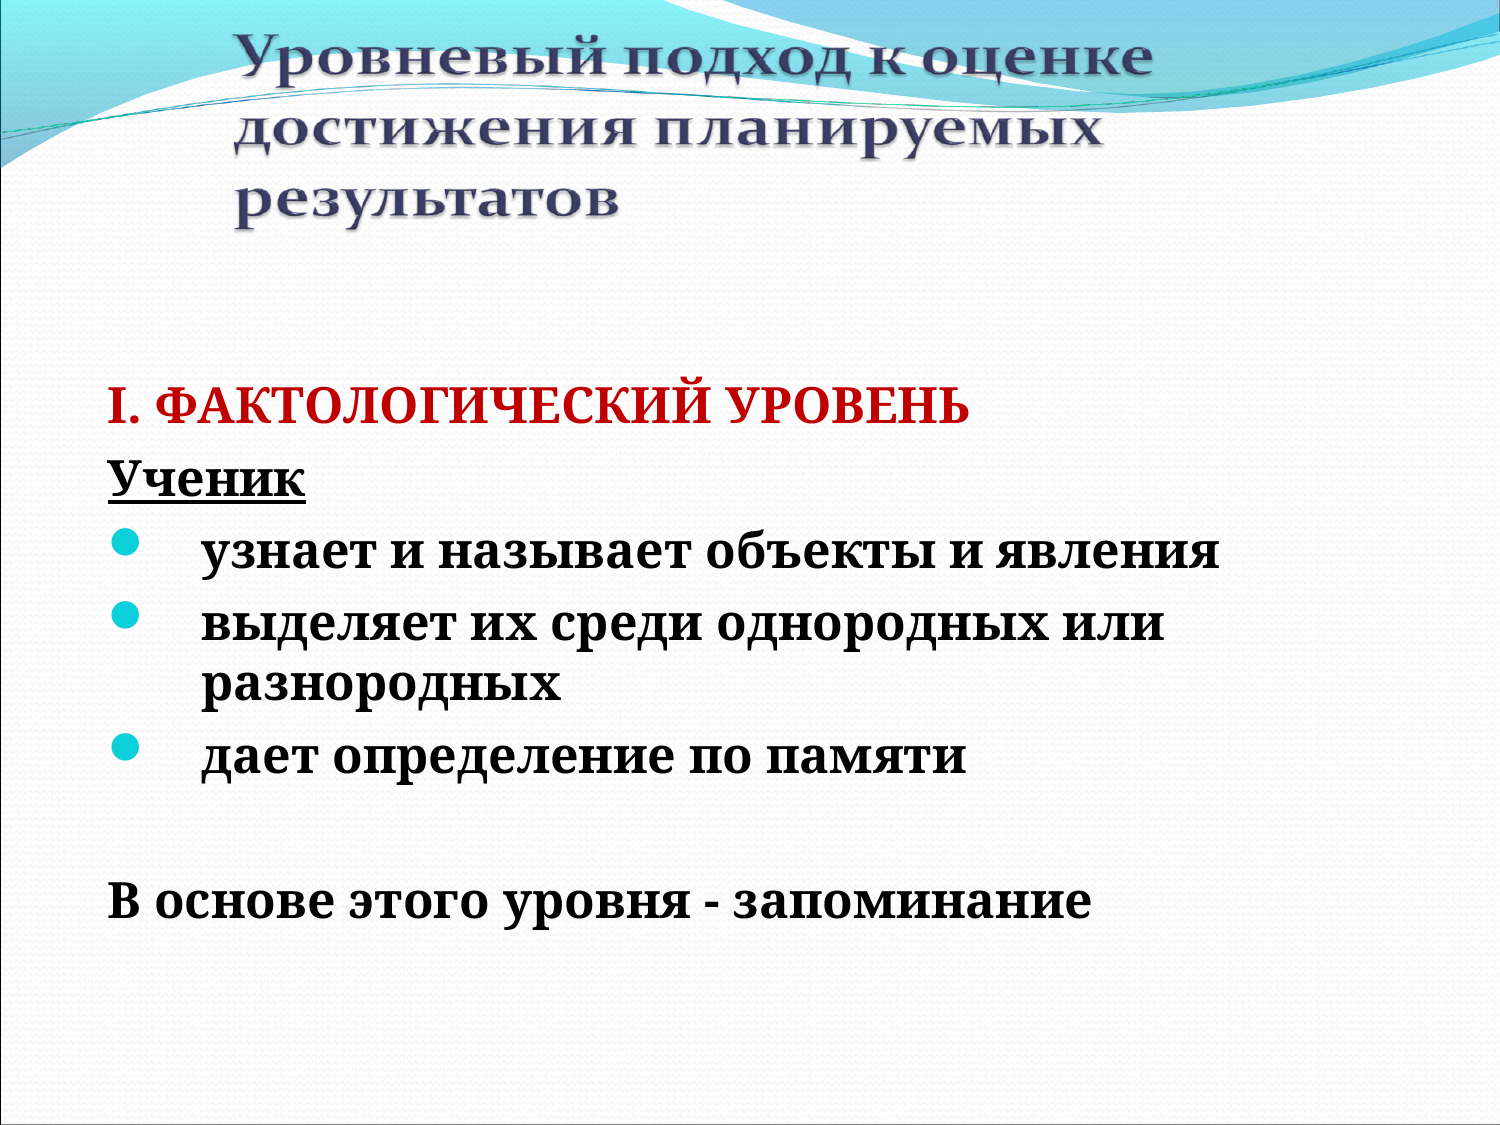

# I. ФАКТОЛОГИЧЕСКИЙ УРОВЕНЬ
Ученик
узнает и называет объекты и явления
выделяет их среди однородных или разнородных
дает определение по памяти
В основе этого уровня - запоминание